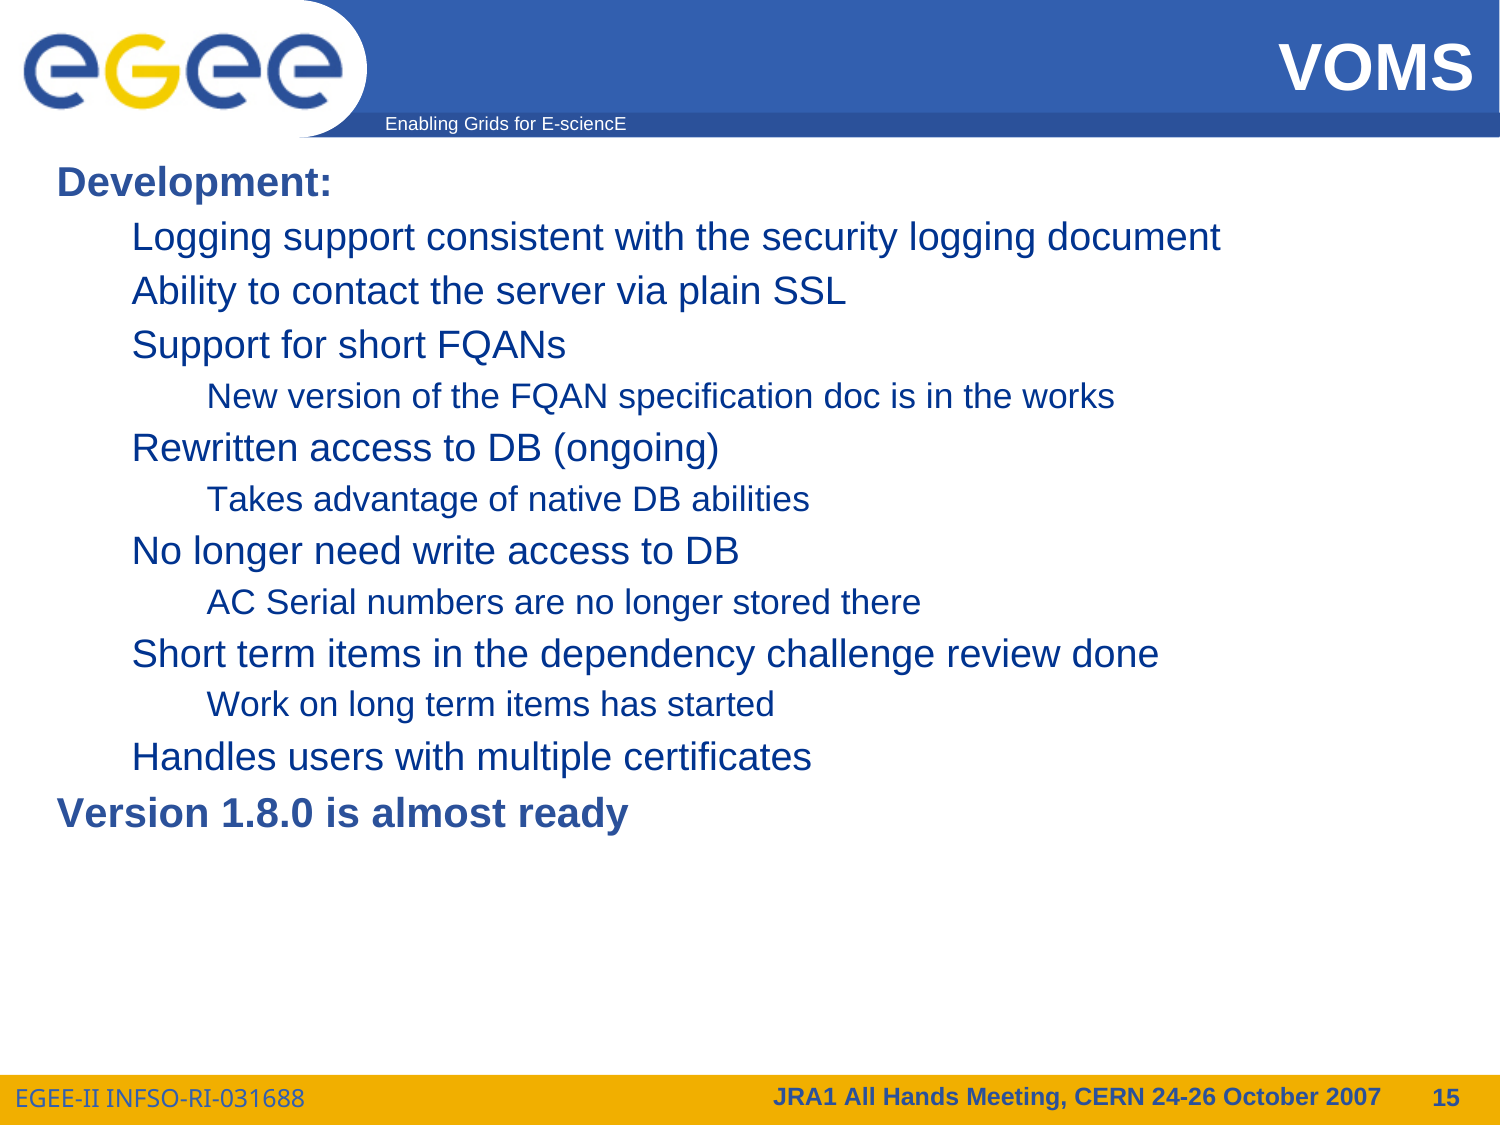

# VOMS
Development:
Logging support consistent with the security logging document
Ability to contact the server via plain SSL
Support for short FQANs
New version of the FQAN specification doc is in the works
Rewritten access to DB (ongoing)
Takes advantage of native DB abilities
No longer need write access to DB
AC Serial numbers are no longer stored there
Short term items in the dependency challenge review done
Work on long term items has started
Handles users with multiple certificates
Version 1.8.0 is almost ready
JRA1 All Hands Meeting, CERN 24-26 October 2007
15